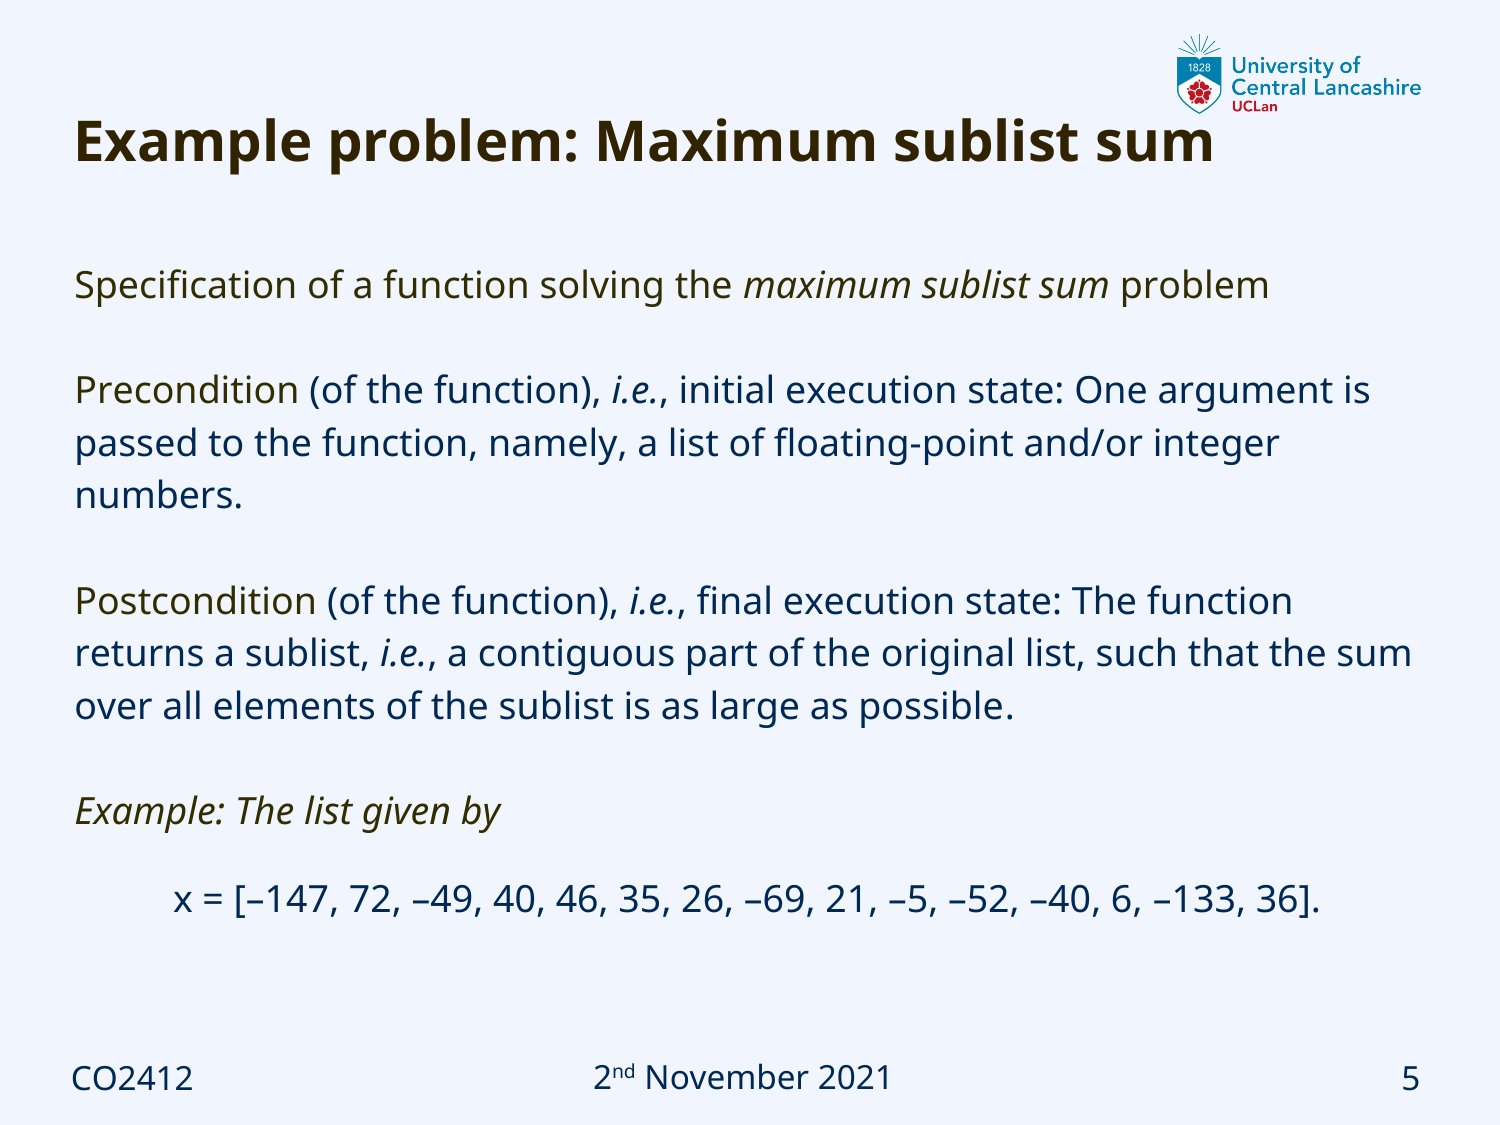

# Example problem: Maximum sublist sum
Specification of a function solving the maximum sublist sum problem
Precondition (of the function), i.e., initial execution state: One argument is passed to the function, namely, a list of floating-point and/or integer numbers.
Postcondition (of the function), i.e., final execution state: The function returns a sublist, i.e., a contiguous part of the original list, such that the sum over all elements of the sublist is as large as possible.
Example: The list given by
x = [–147, 72, –49, 40, 46, 35, 26, –69, 21, –5, –52, –40, 6, –133, 36].